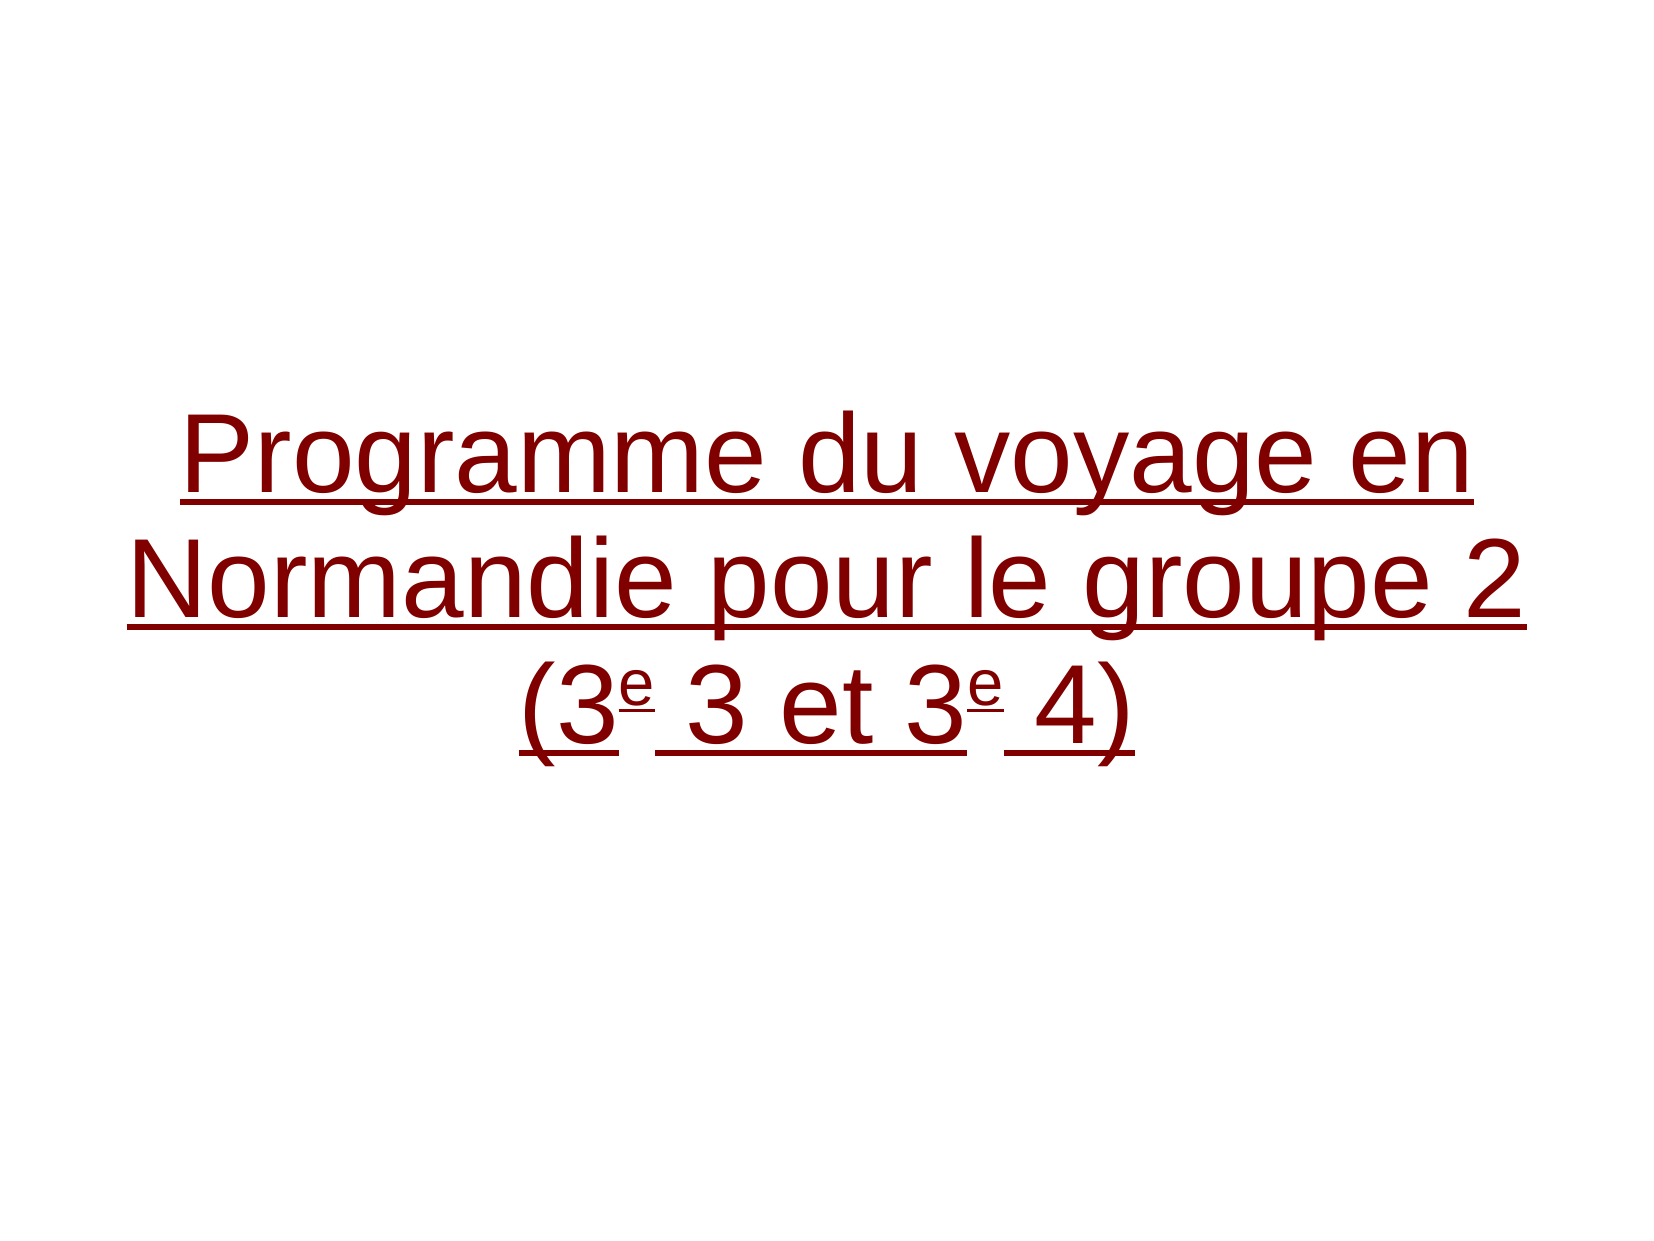

#
Programme du voyage en Normandie pour le groupe 2
(3e 3 et 3e 4)